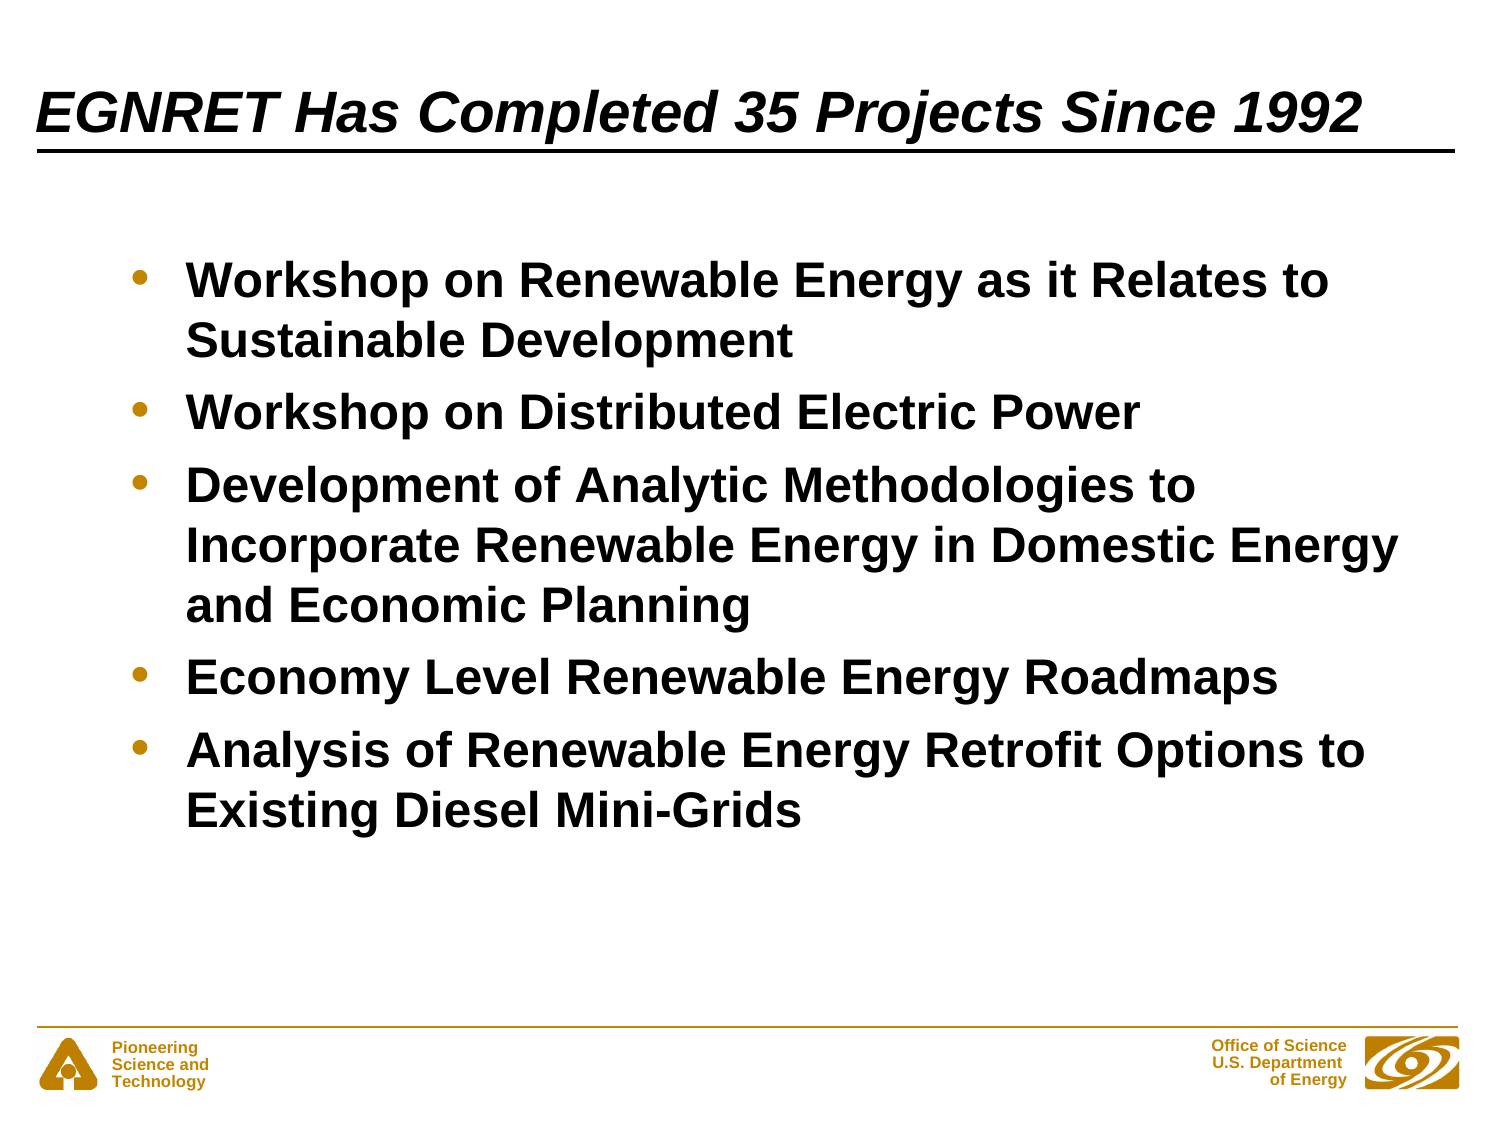

# EGNRET Has Completed 35 Projects Since 1992
Workshop on Renewable Energy as it Relates to Sustainable Development
Workshop on Distributed Electric Power
Development of Analytic Methodologies to Incorporate Renewable Energy in Domestic Energy and Economic Planning
Economy Level Renewable Energy Roadmaps
Analysis of Renewable Energy Retrofit Options to Existing Diesel Mini-Grids